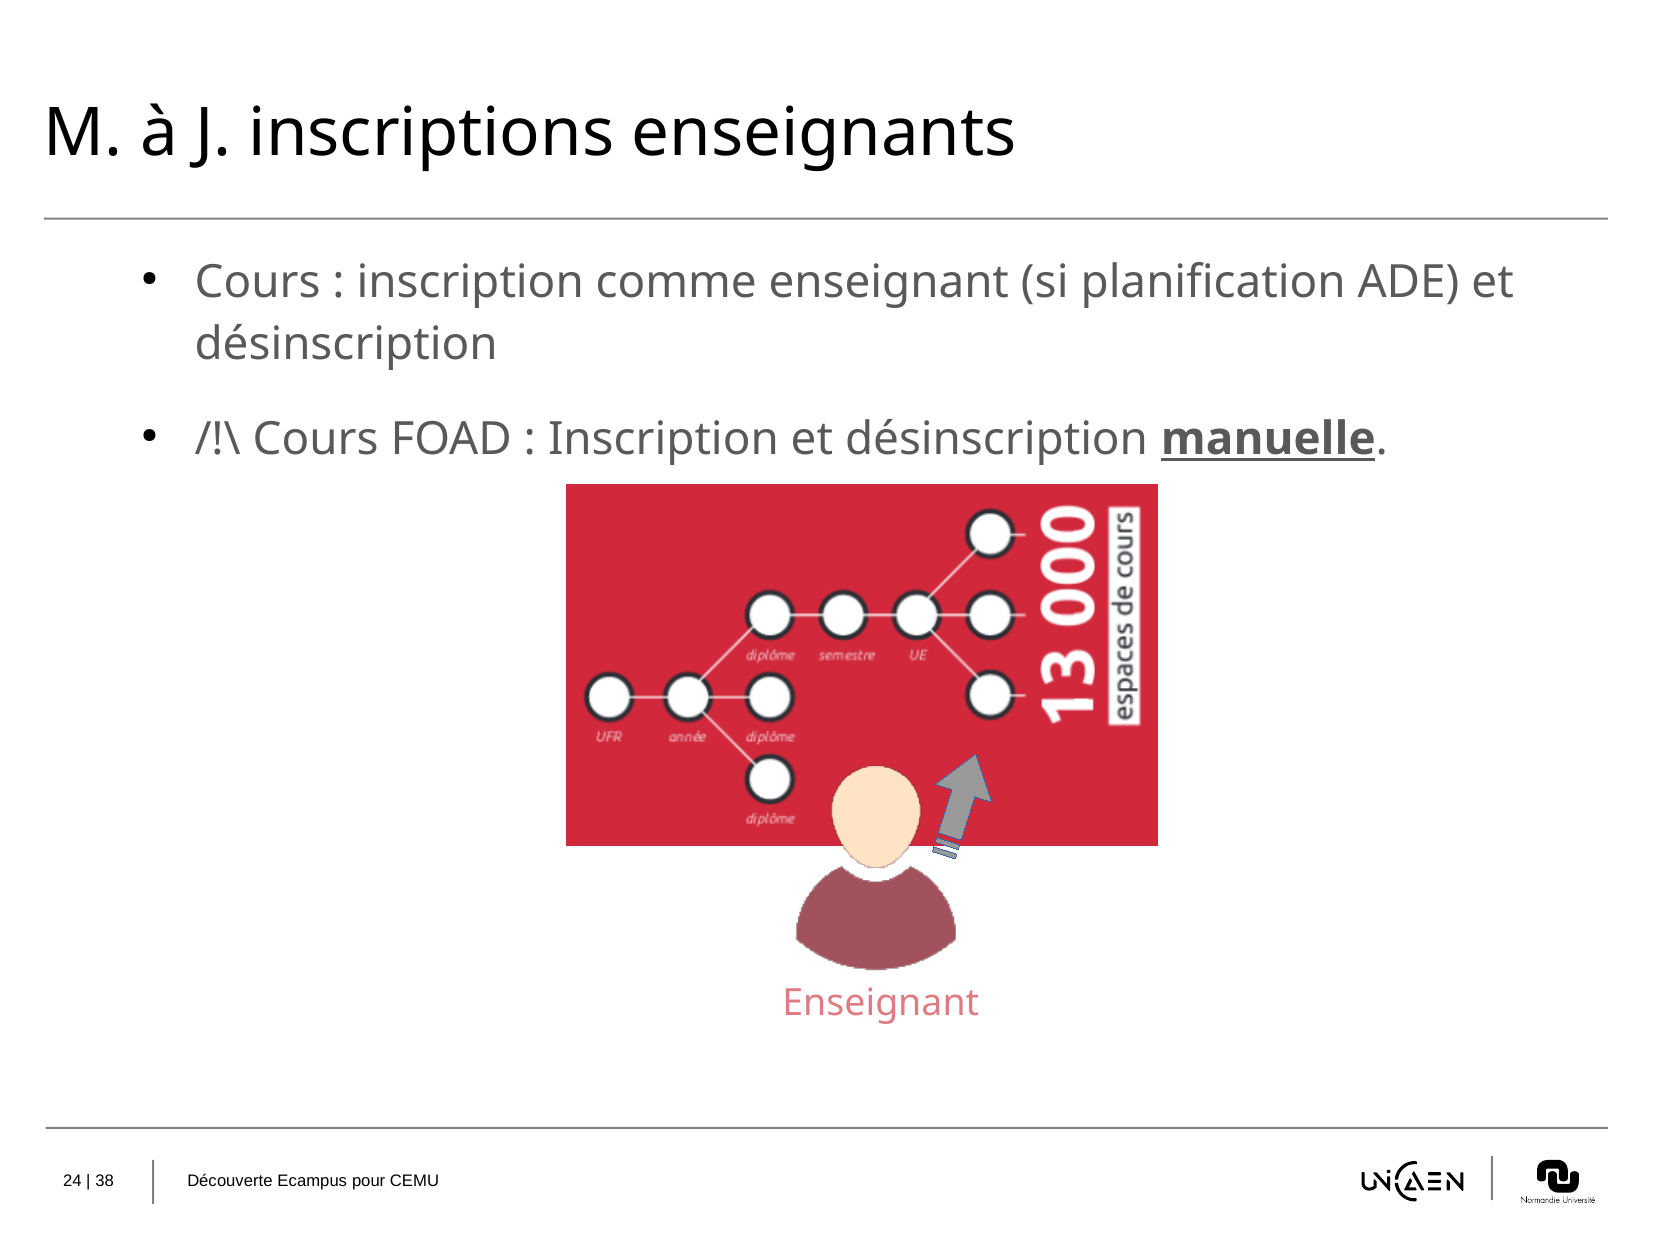

# M. à J. inscriptions enseignants
Cours : inscription comme enseignant (si planification ADE) et désinscription
/!\ Cours FOAD : Inscription et désinscription manuelle.
Enseignant
24
Découverte Ecampus pourn les personnels administratifs